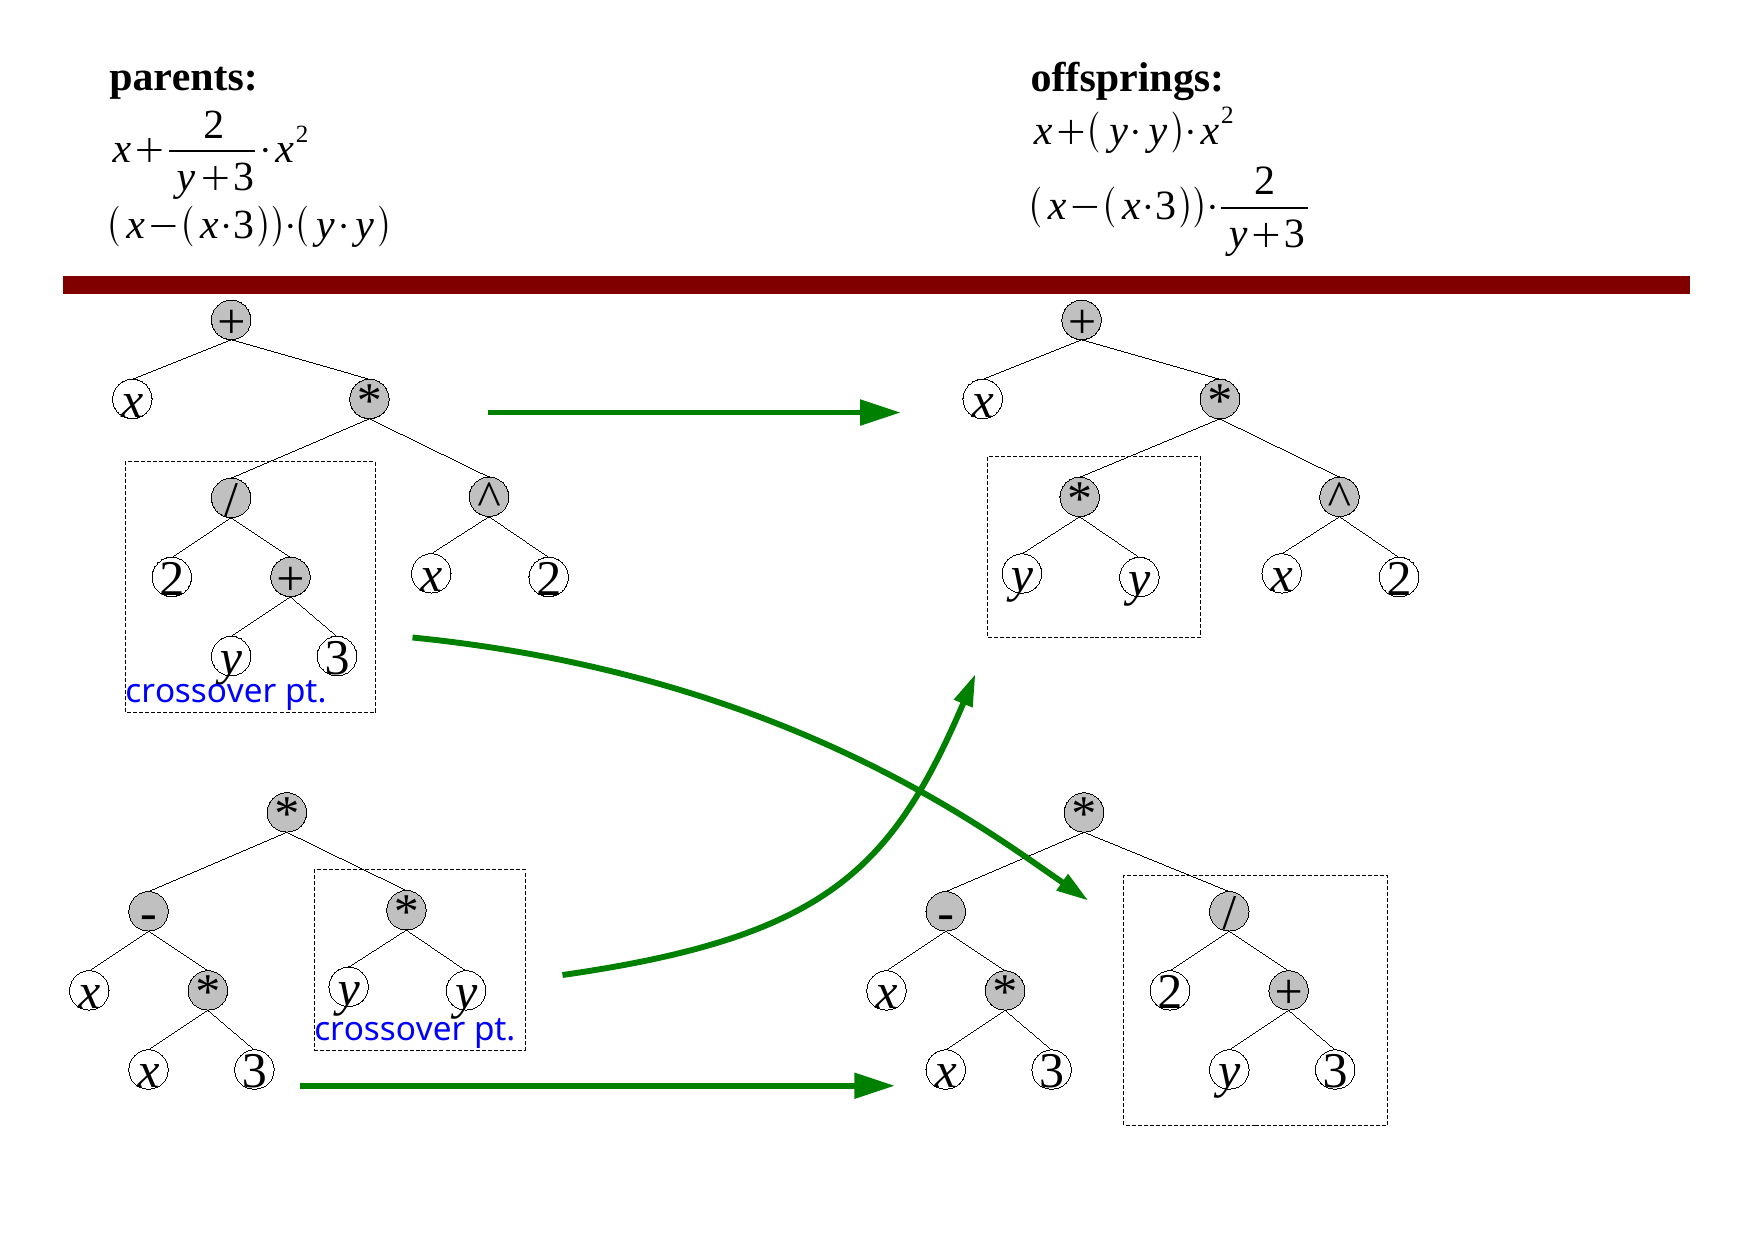

+
+
x
*
x
*
crossover pt.
^
^
*
/
x
x
y
2
+
2
2
y
y
3
*
*
crossover pt.
*
-
/
-
y
x
*
y
2
+
x
*
x
3
y
3
x
3